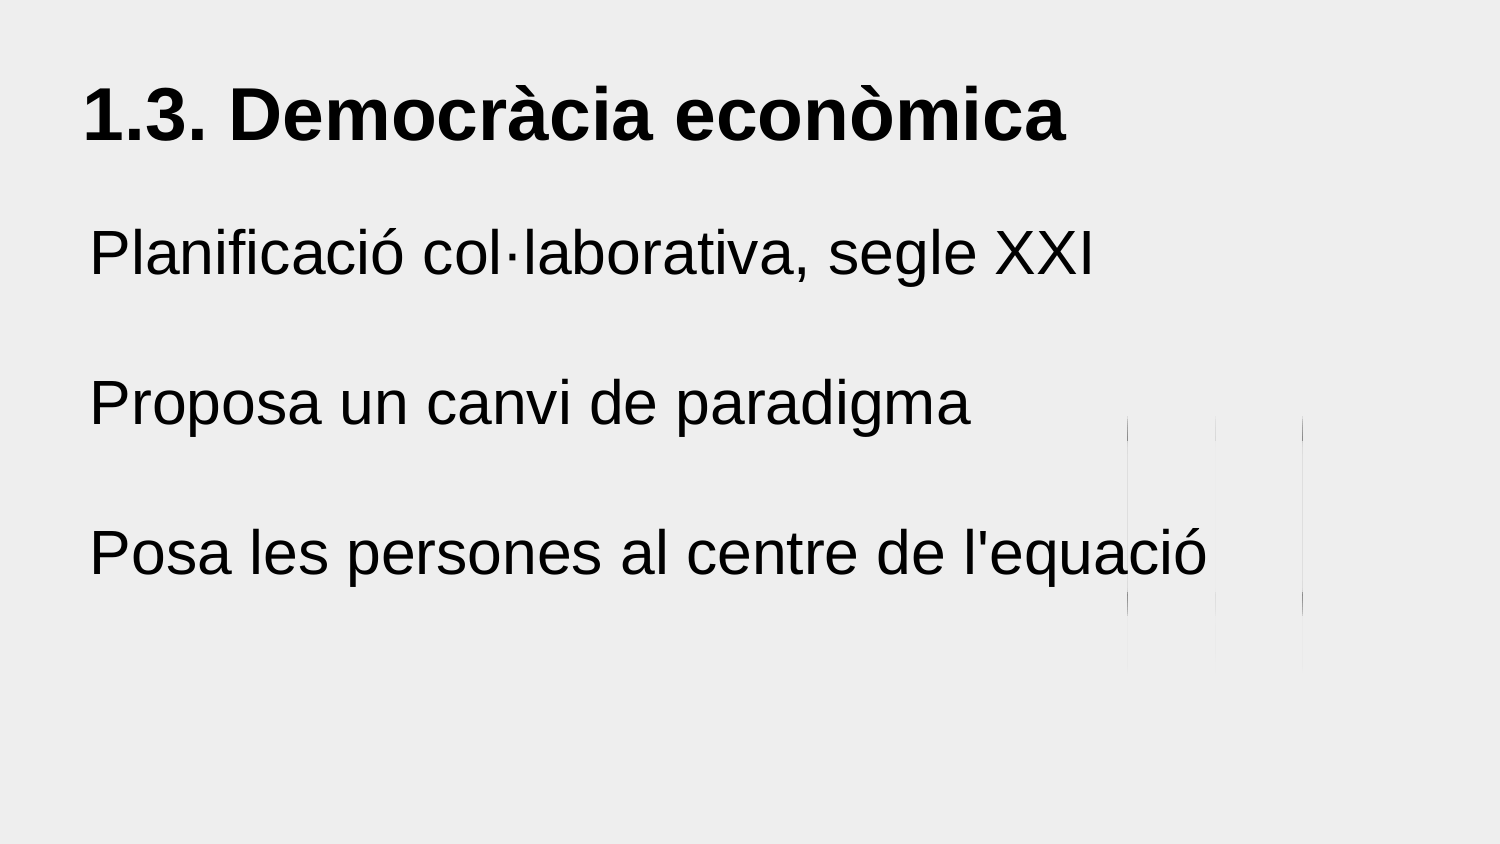

1.3. Democràcia econòmica
Planificació col·laborativa, segle XXI
Proposa un canvi de paradigma
Posa les persones al centre de l'equació